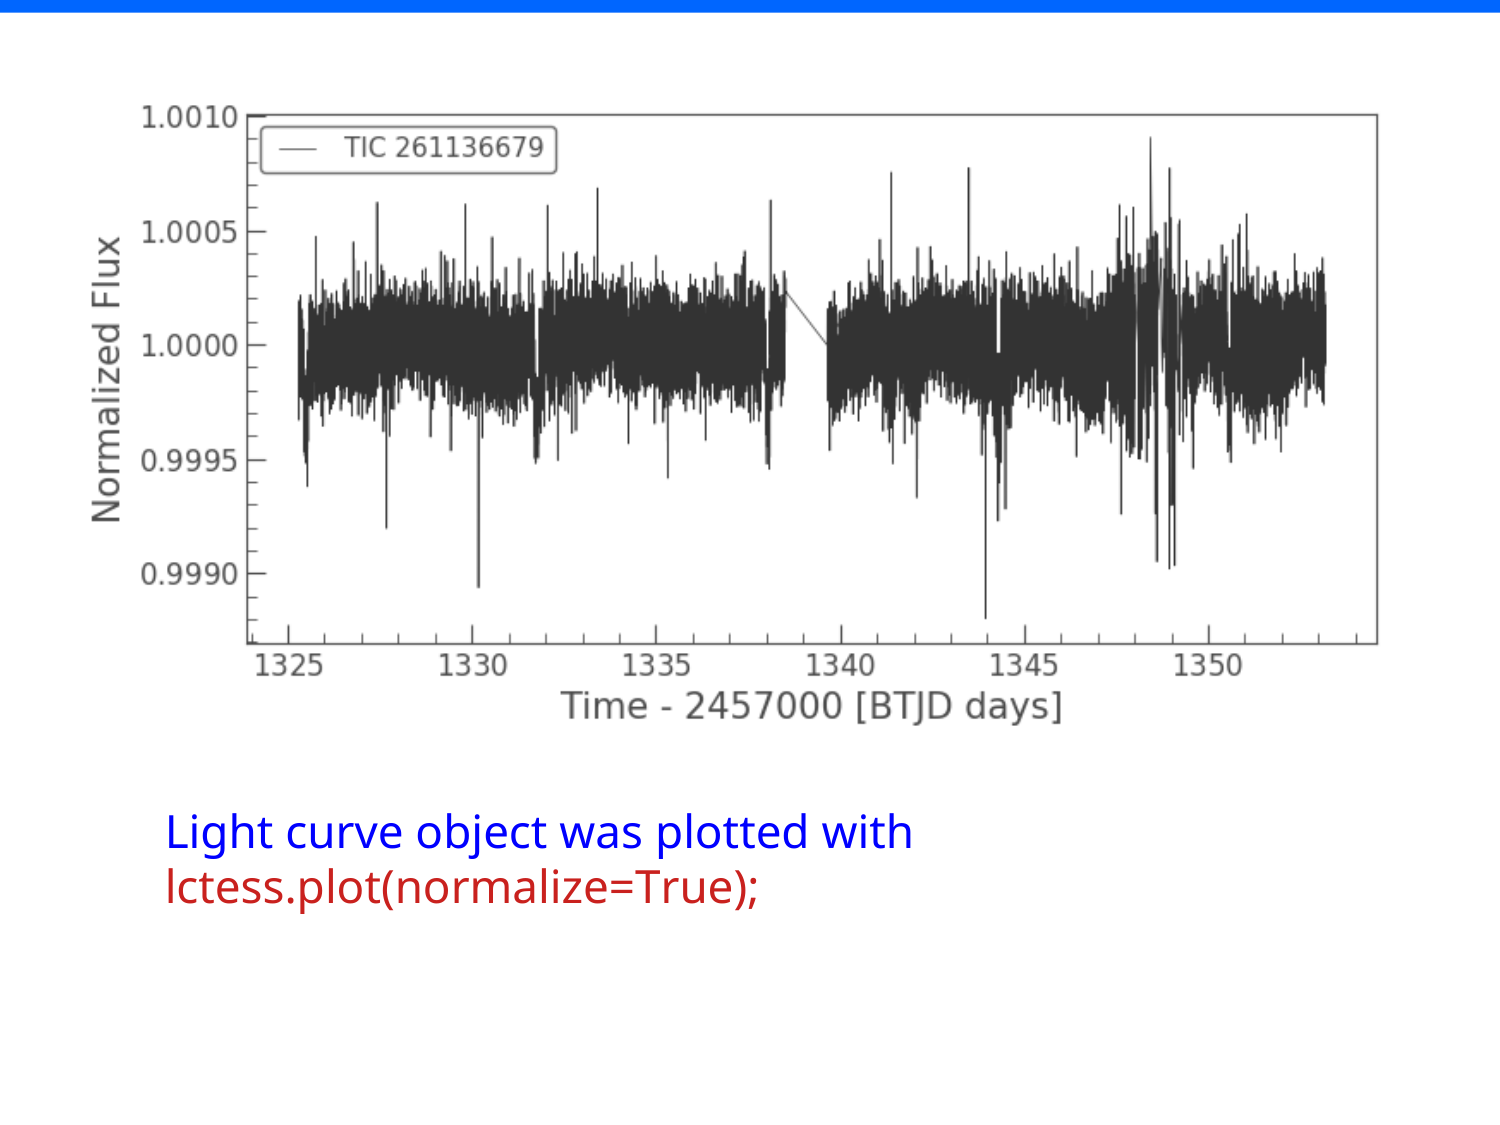

Light curve object was plotted with
lctess.plot(normalize=True);
11